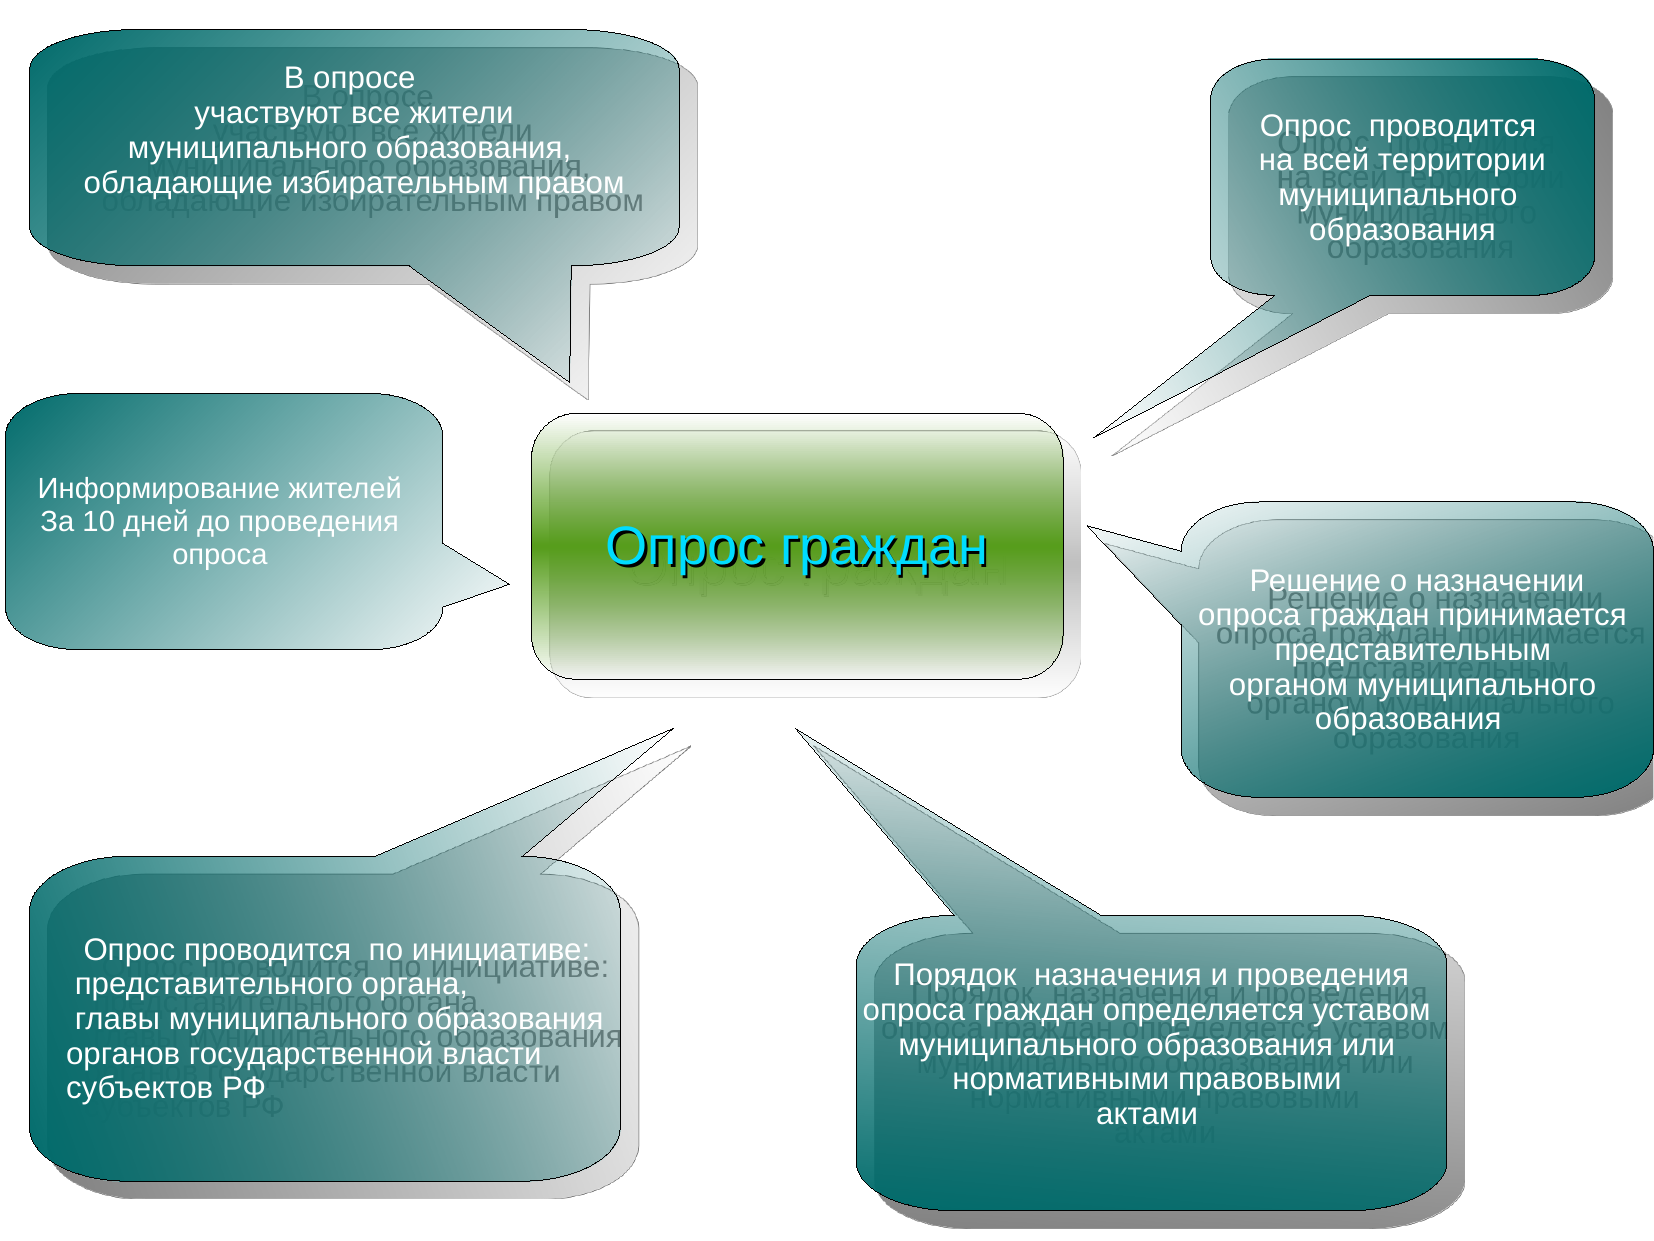

В опросе
участвуют все жители
муниципального образования,
обладающие избирательным правом
Опрос проводится
на всей территории
муниципального
образования
Информирование жителей
За 10 дней до проведения
опроса
Опрос граждан
Решение о назначении
опроса граждан принимается
представительным
органом муниципального
образования
 Опрос проводится по инициативе:
 представительного органа,
 главы муниципального образования
органов государственной власти
субъектов РФ
Порядок назначения и проведения
опроса граждан определяется уставом
муниципального образования или
нормативными правовыми
актами